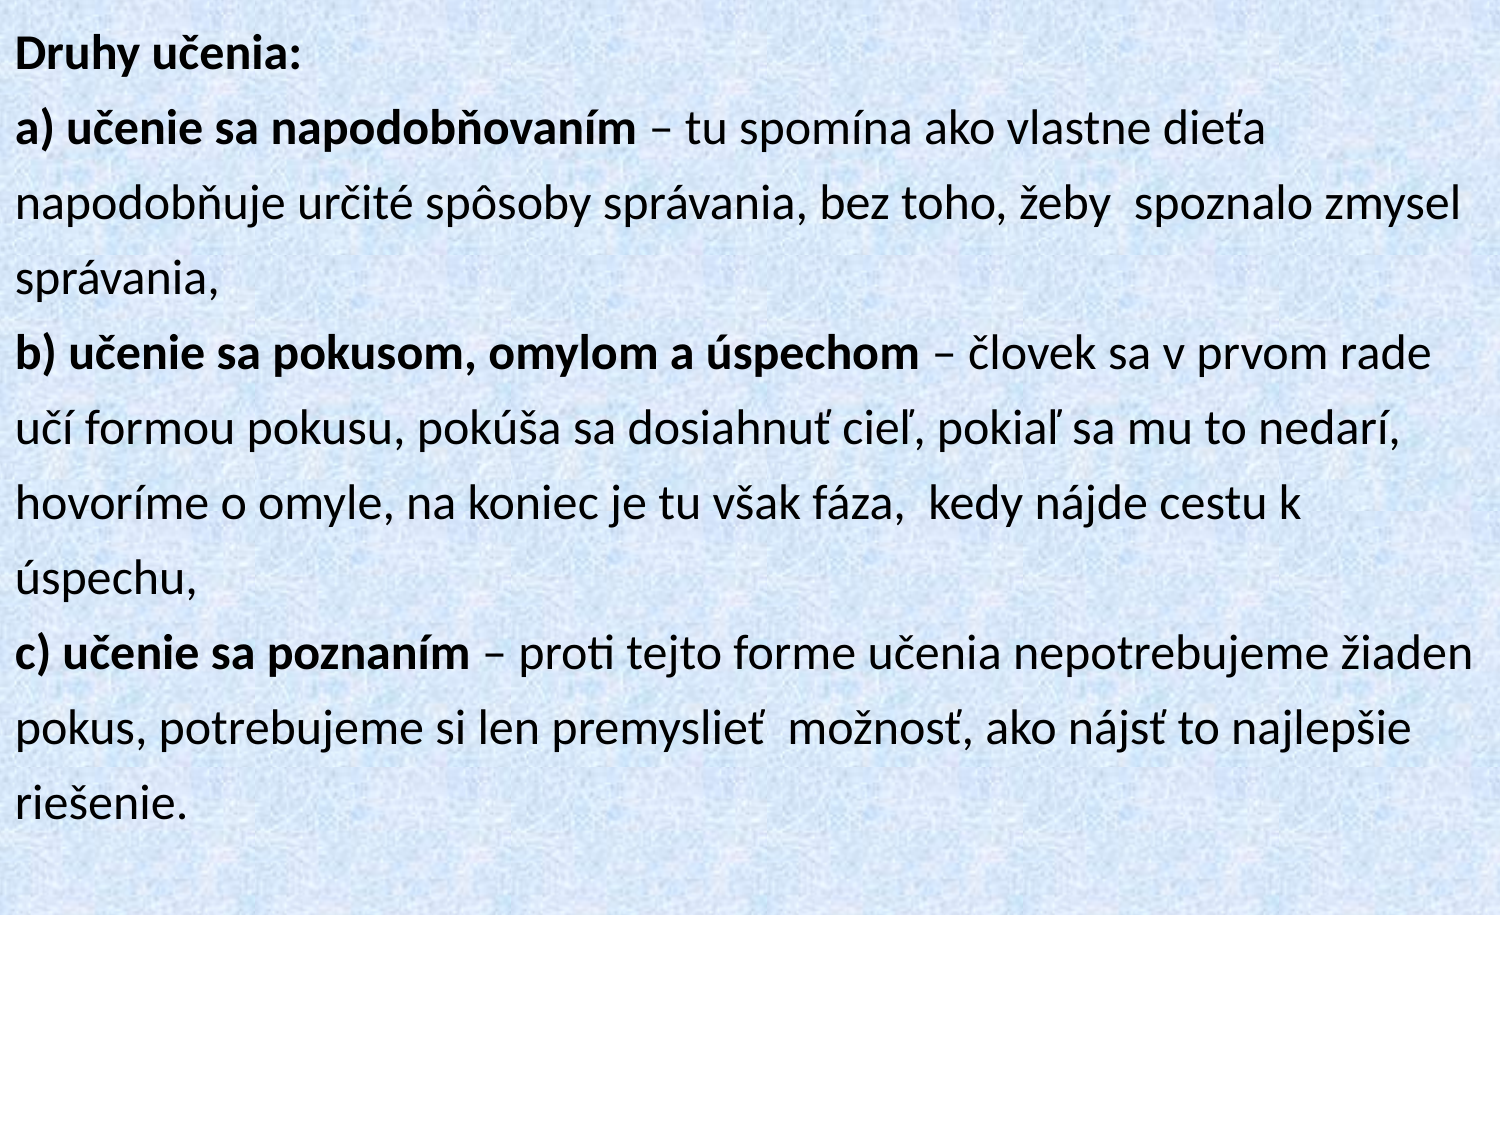

Druhy učenia:
a) učenie sa napodobňovaním – tu spomína ako vlastne dieťa napodobňuje určité spôsoby správania, bez toho, žeby spoznalo zmysel správania,
b) učenie sa pokusom, omylom a úspechom – človek sa v prvom rade učí formou pokusu, pokúša sa dosiahnuť cieľ, pokiaľ sa mu to nedarí, hovoríme o omyle, na koniec je tu však fáza, kedy nájde cestu k úspechu,
c) učenie sa poznaním – proti tejto forme učenia nepotrebujeme žiaden pokus, potrebujeme si len premyslieť možnosť, ako nájsť to najlepšie riešenie.